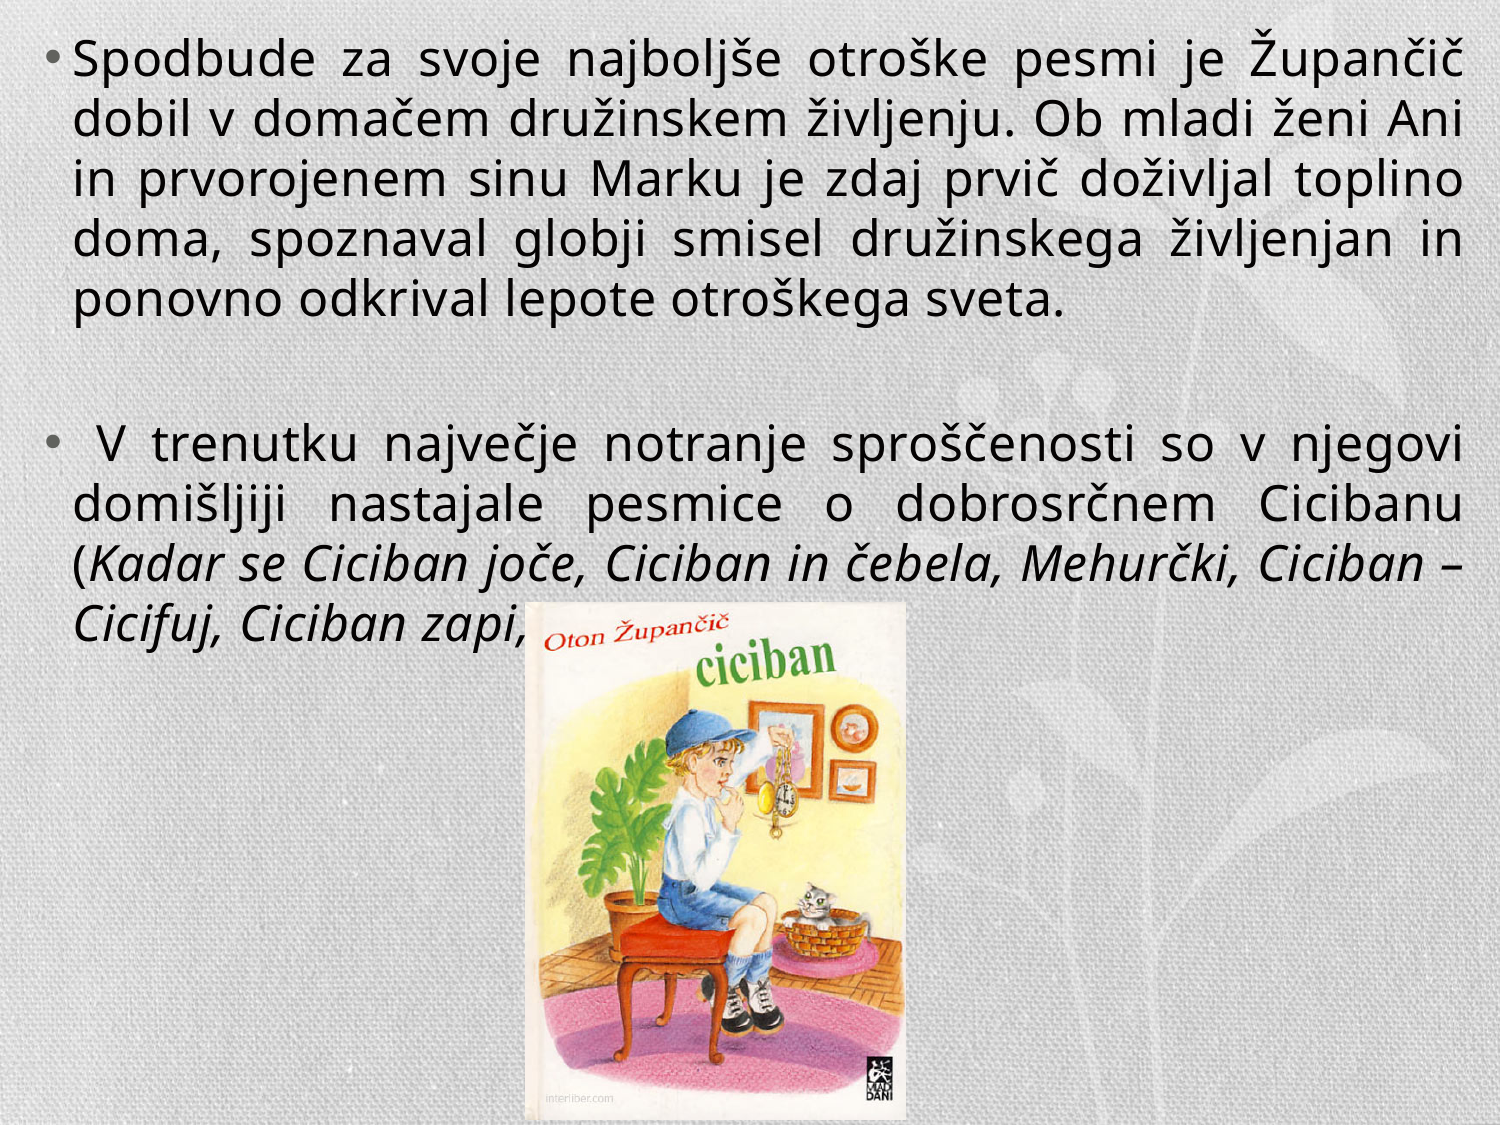

# Spodbude za svoje najboljše otroške pesmi je Župančič dobil v domačem družinskem življenju. Ob mladi ženi Ani in prvorojenem sinu Marku je zdaj prvič doživljal toplino doma, spoznaval globji smisel družinskega življenjan in ponovno odkrival lepote otroškega sveta.
 V trenutku največje notranje sproščenosti so v njegovi domišljiji nastajale pesmice o dobrosrčnem Cicibanu (Kadar se Ciciban joče, Ciciban in čebela, Mehurčki, Ciciban – Cicifuj, Ciciban zapi, Slovo).